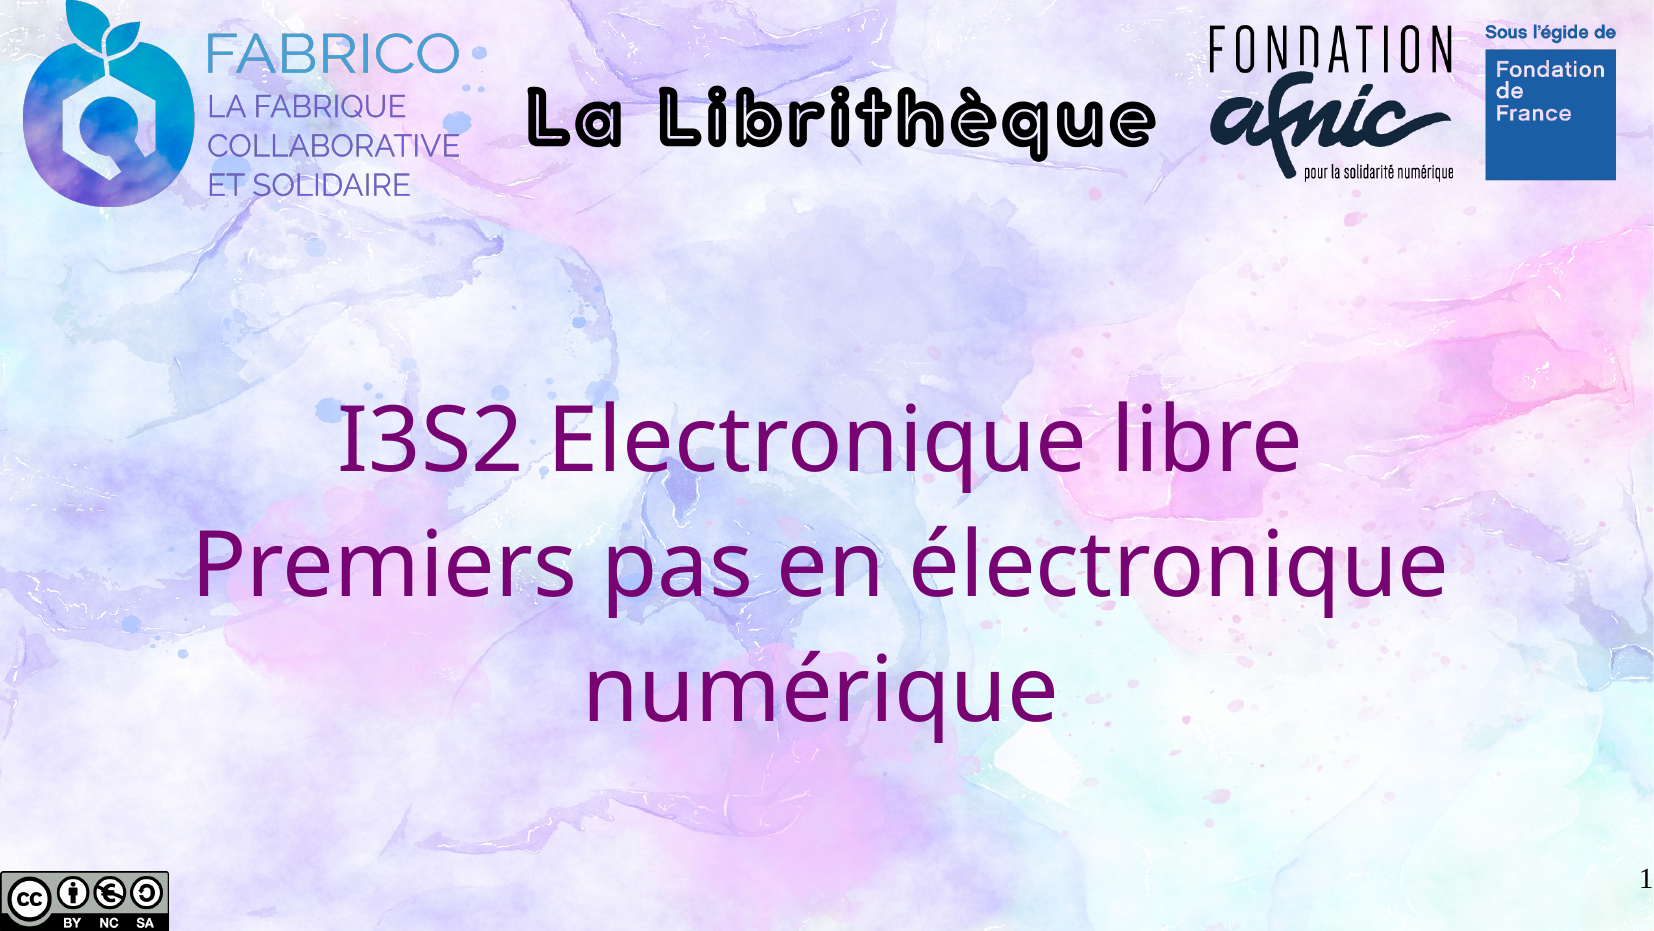

# I3S2 Electronique libre Premiers pas en électronique numérique
1